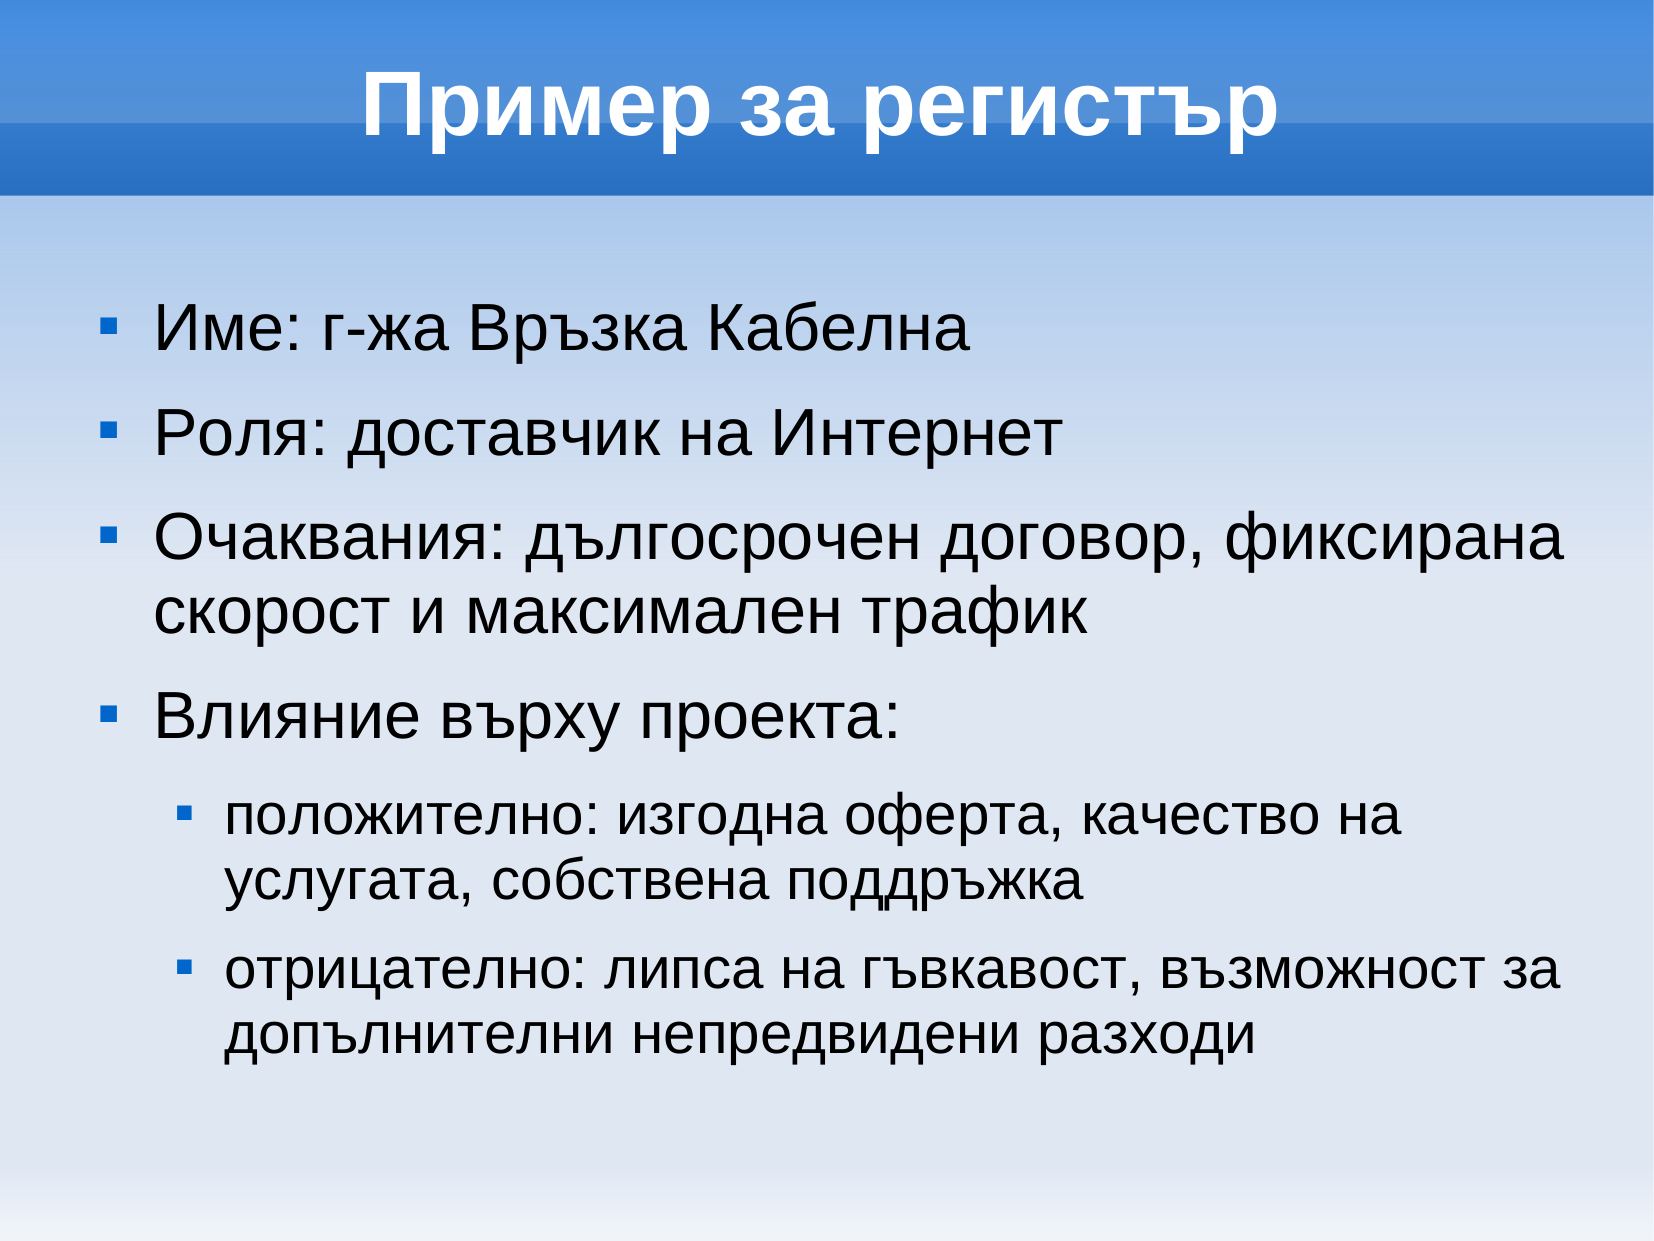

# Пример за регистър
Име: г-жа Връзка Кабелна
Роля: доставчик на Интернет
Очаквания: дългосрочен договор, фиксирана скорост и максимален трафик
Влияние върху проекта:
положително: изгодна оферта, качество на услугата, собствена поддръжка
отрицателно: липса на гъвкавост, възможност за допълнителни непредвидени разходи